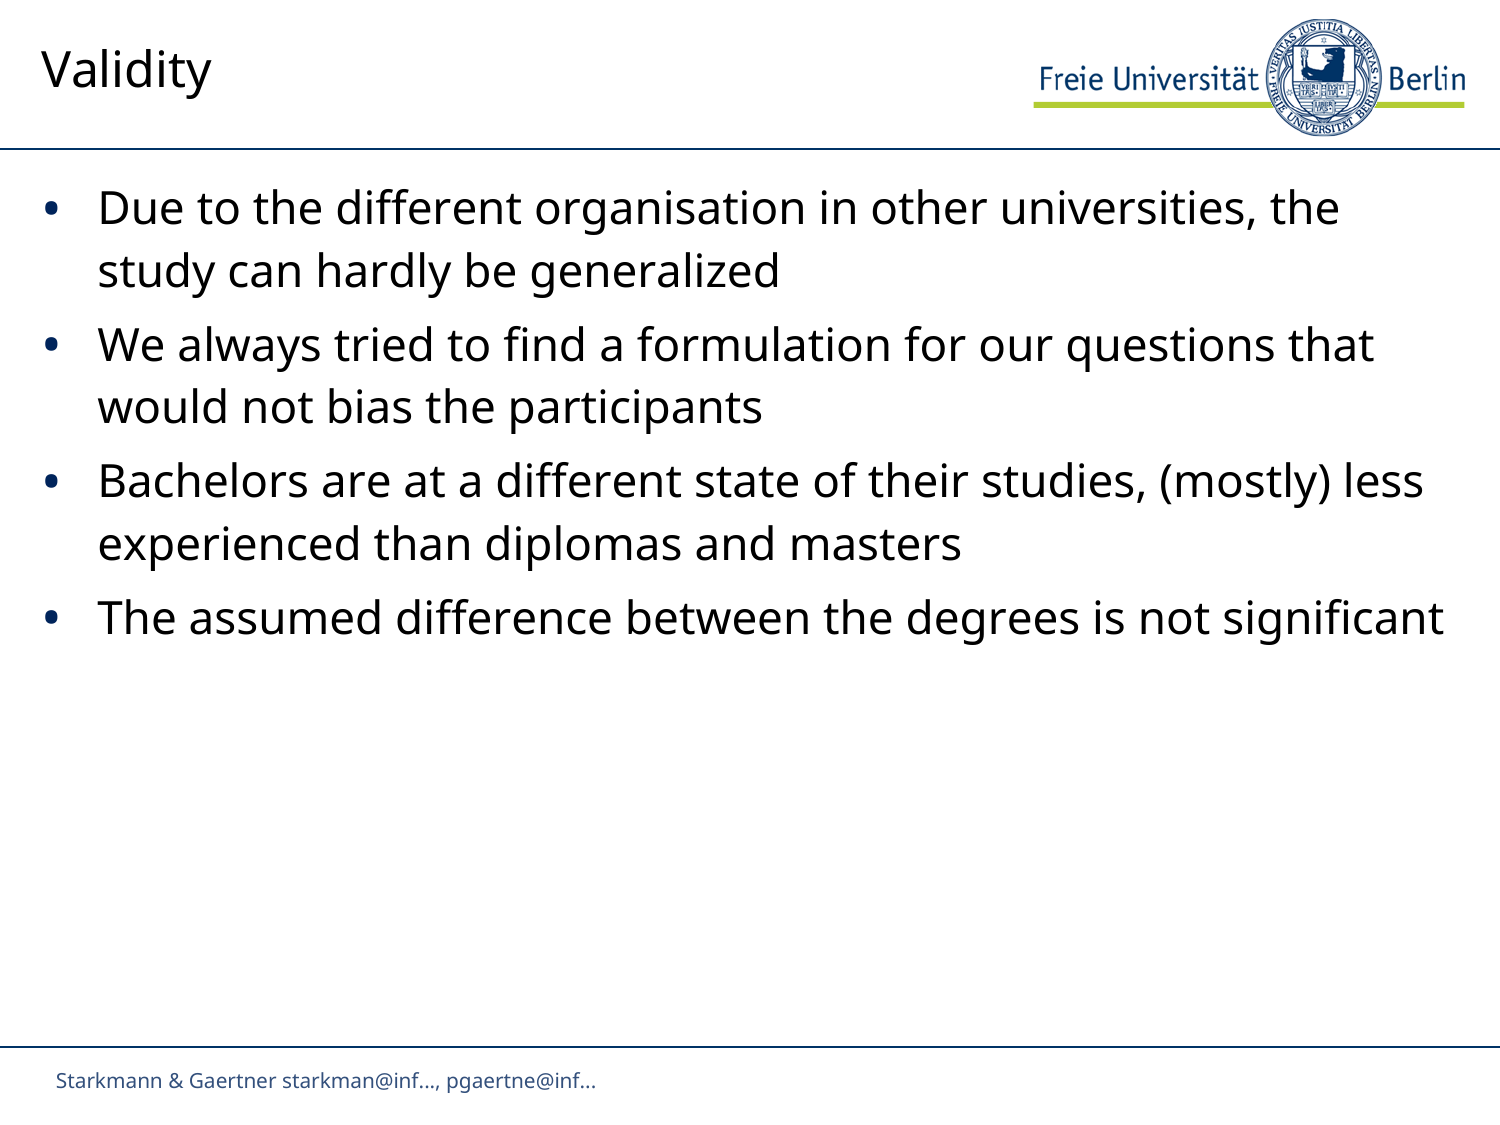

# Validity
Due to the different organisation in other universities, the study can hardly be generalized
We always tried to find a formulation for our questions that would not bias the participants
Bachelors are at a different state of their studies, (mostly) less experienced than diplomas and masters
The assumed difference between the degrees is not significant
Starkmann & Gaertner starkman@inf..., pgaertne@inf...